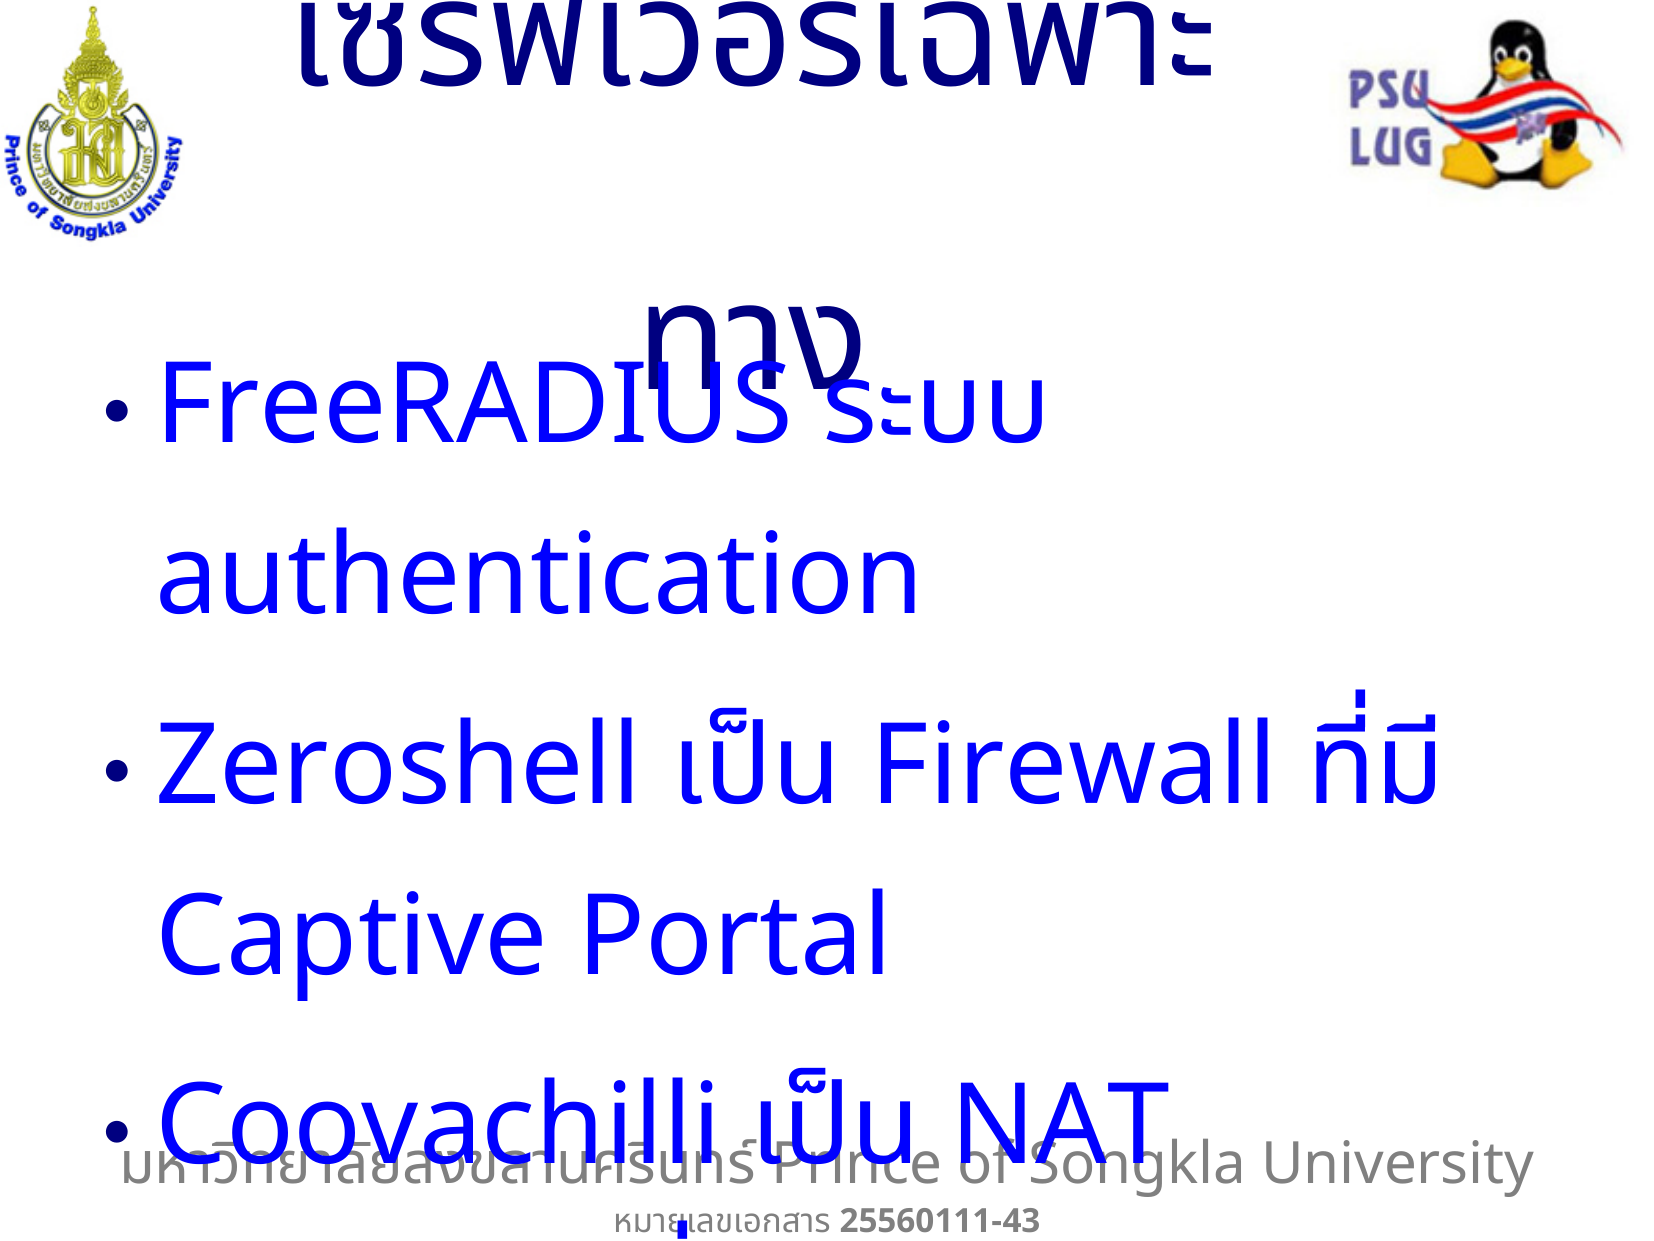

# เซิร์ฟเวอร์เฉพาะทาง
FreeRADIUS ระบบ authentication
Zeroshell เป็น Firewall ที่มี Captive Portal
Coovachilli เป็น NAT gateway ที่มี Captive Portal